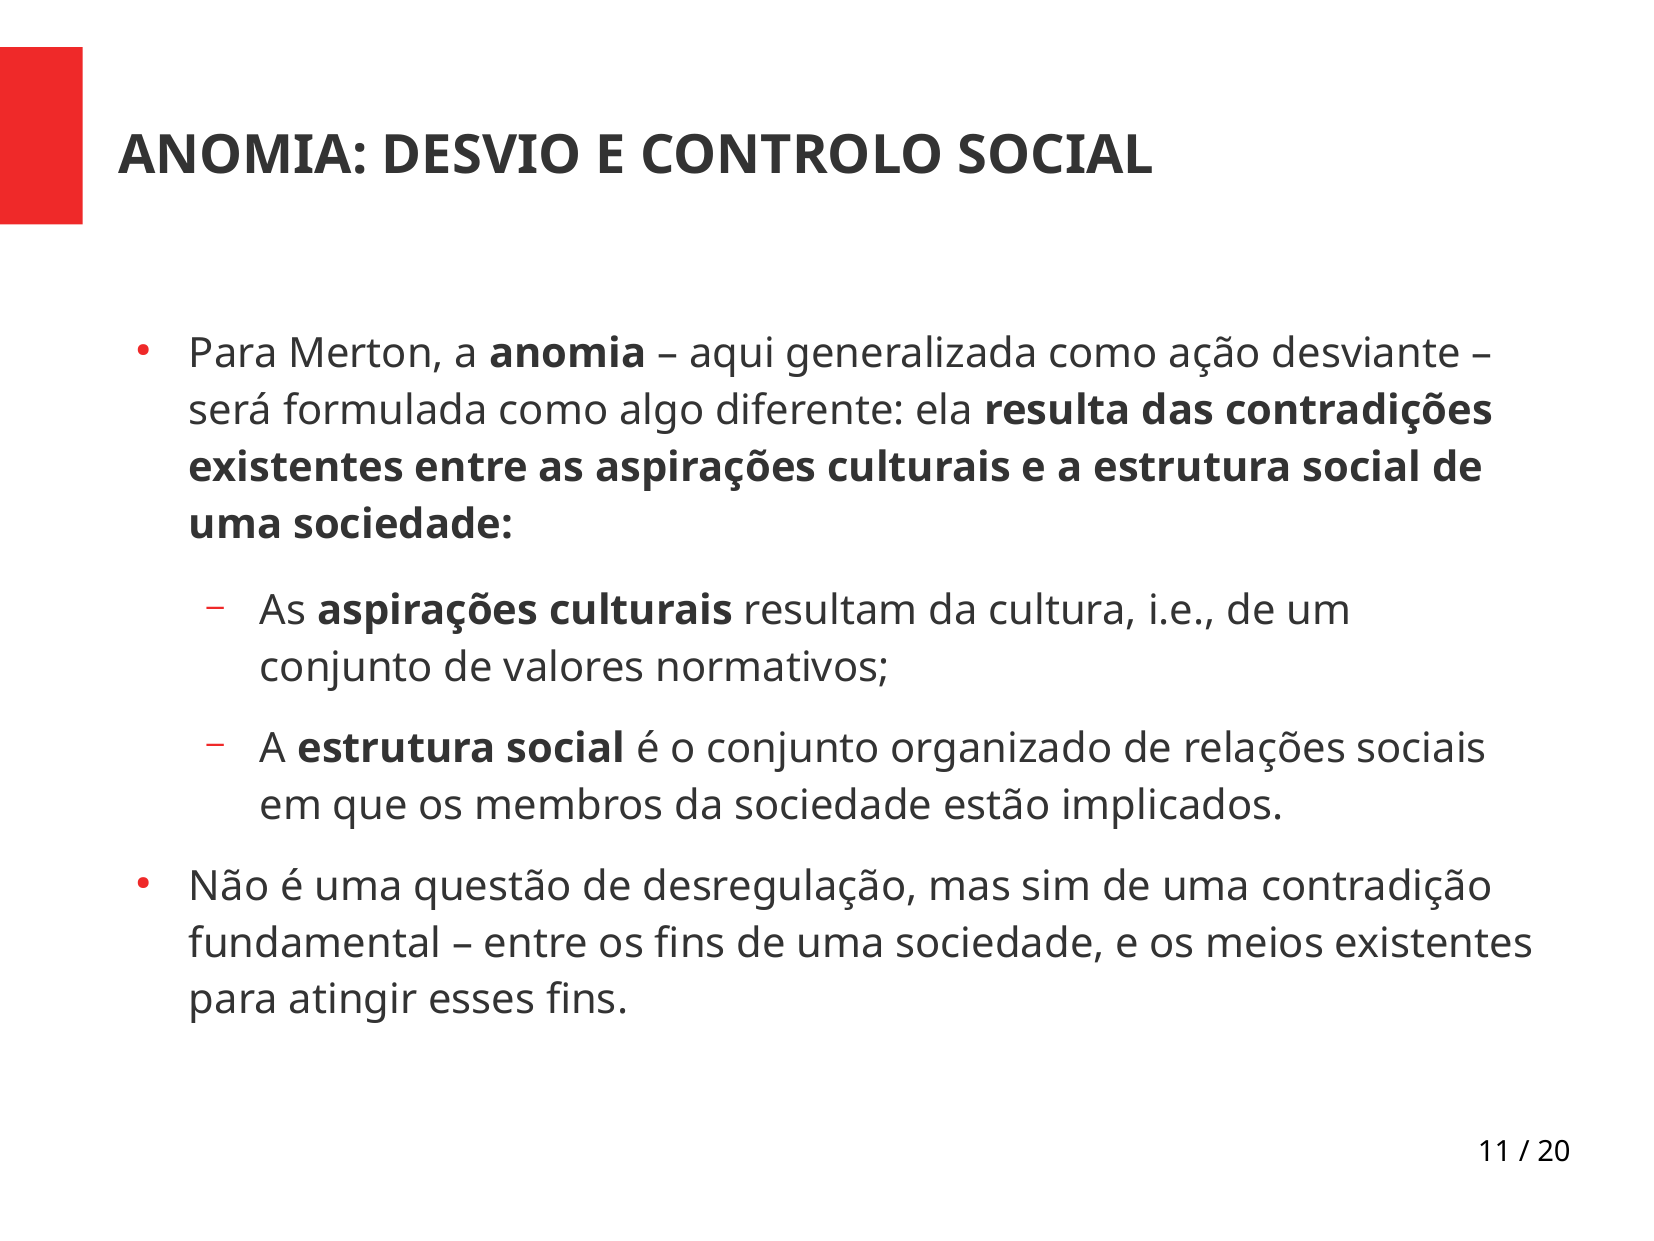

# ANOMIA: DESVIO E CONTROLO SOCIAL
Para Merton, a anomia – aqui generalizada como ação desviante – será formulada como algo diferente: ela resulta das contradições existentes entre as aspirações culturais e a estrutura social de uma sociedade:
As aspirações culturais resultam da cultura, i.e., de um conjunto de valores normativos;
A estrutura social é o conjunto organizado de relações sociais em que os membros da sociedade estão implicados.
Não é uma questão de desregulação, mas sim de uma contradição fundamental – entre os fins de uma sociedade, e os meios existentes para atingir esses fins.
11